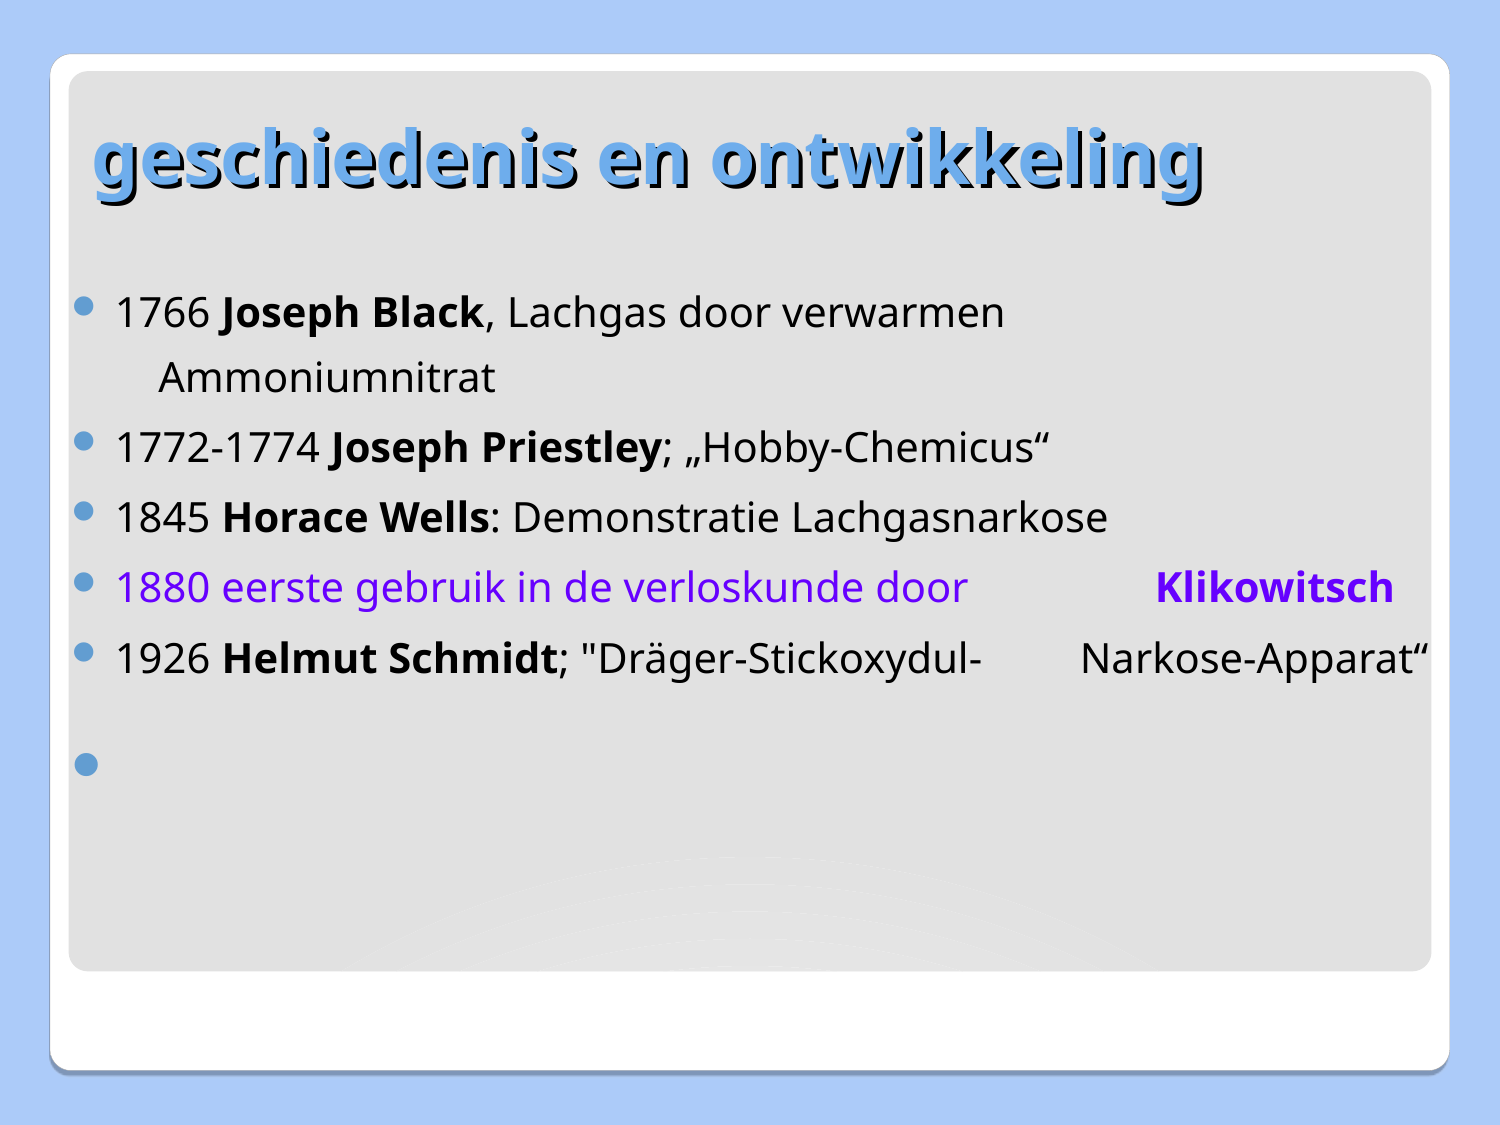

# geschiedenis en ontwikkeling
1766 Joseph Black, Lachgas door verwarmen 	 	 Ammoniumnitrat
1772-1774 Joseph Priestley; „Hobby-Chemicus“
1845 Horace Wells: Demonstratie Lachgasnarkose
1880 eerste gebruik in de verloskunde door 	 	 	 Klikowitsch
1926 Helmut Schmidt; "Dräger-Stickoxydul-	 	 Narkose-Apparat“